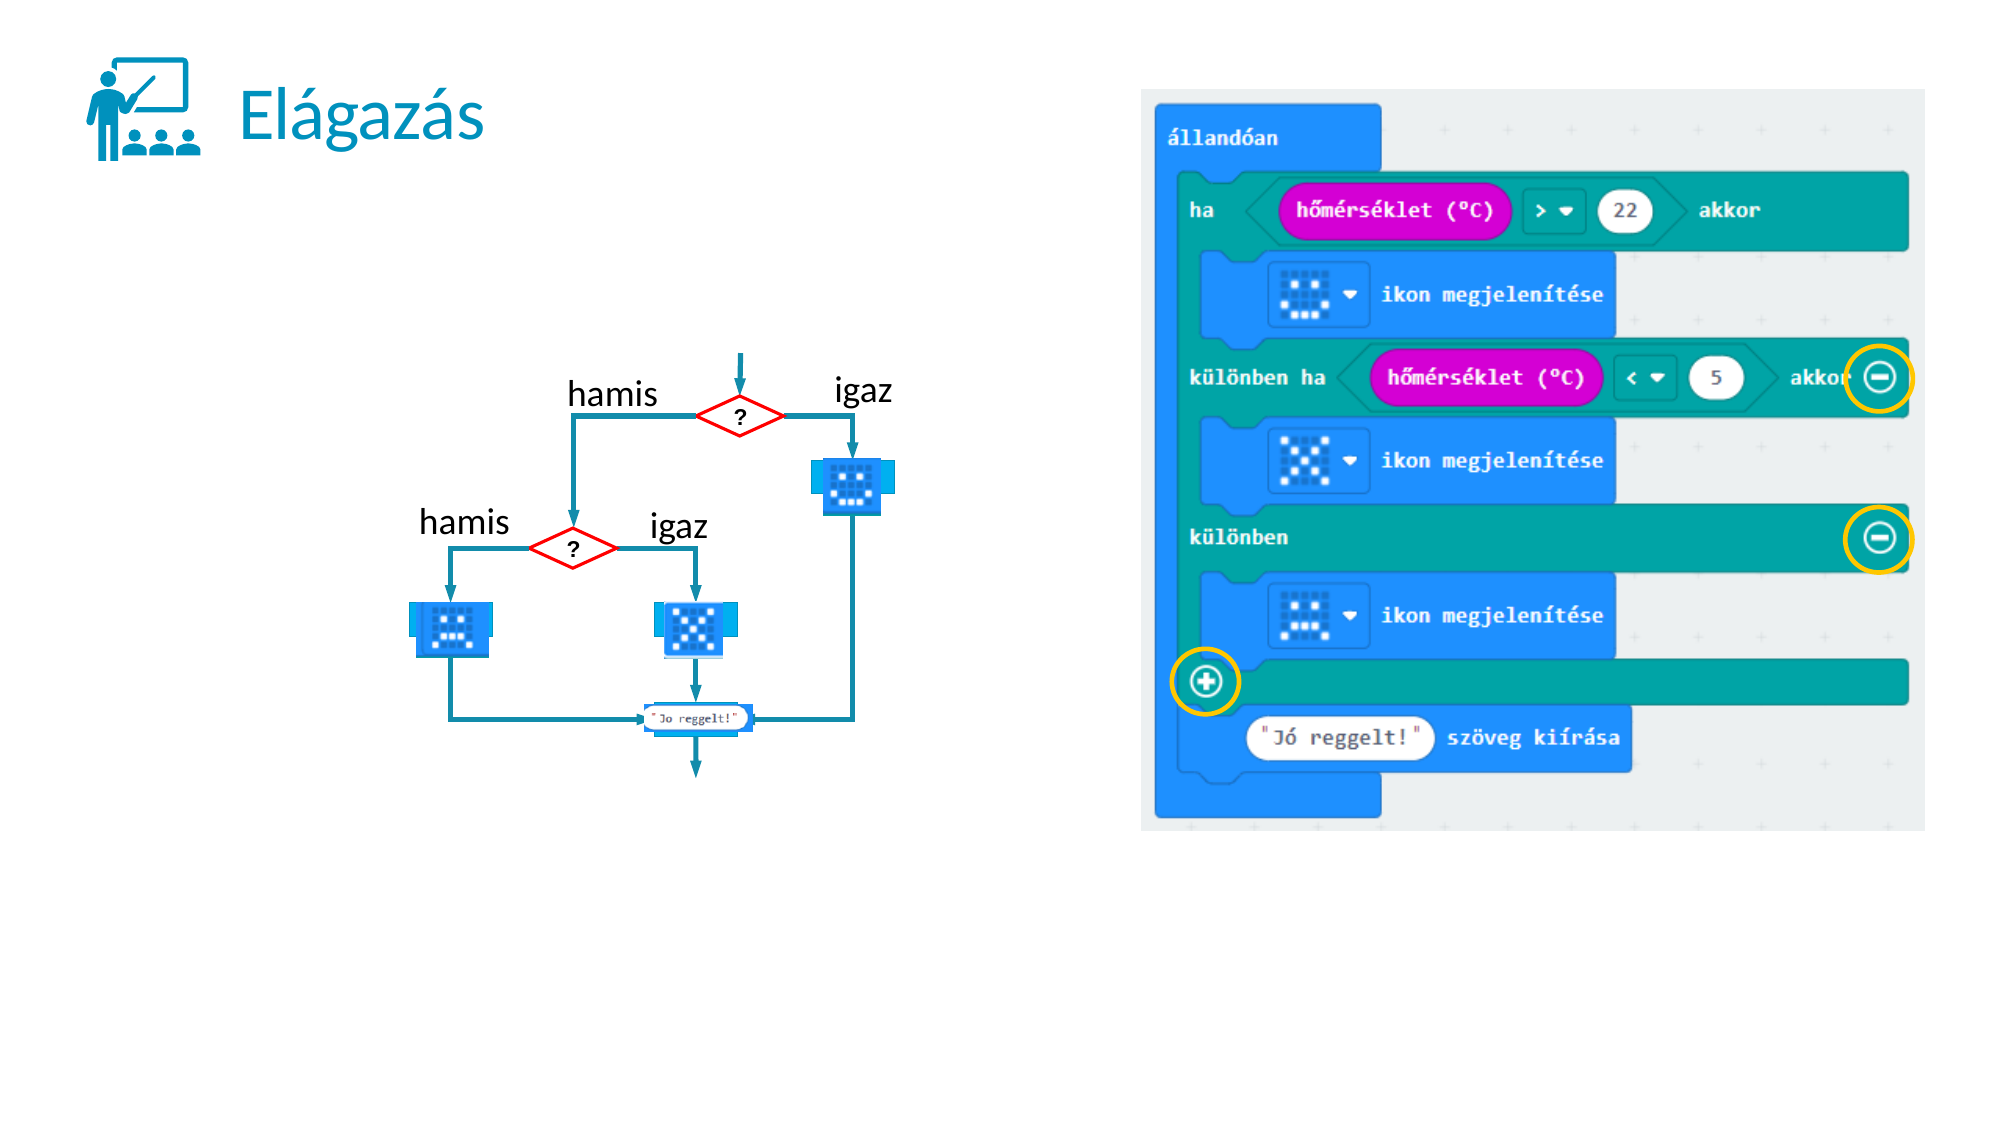

# Elágazás
igaz
hamis
?
hamis
igaz
?